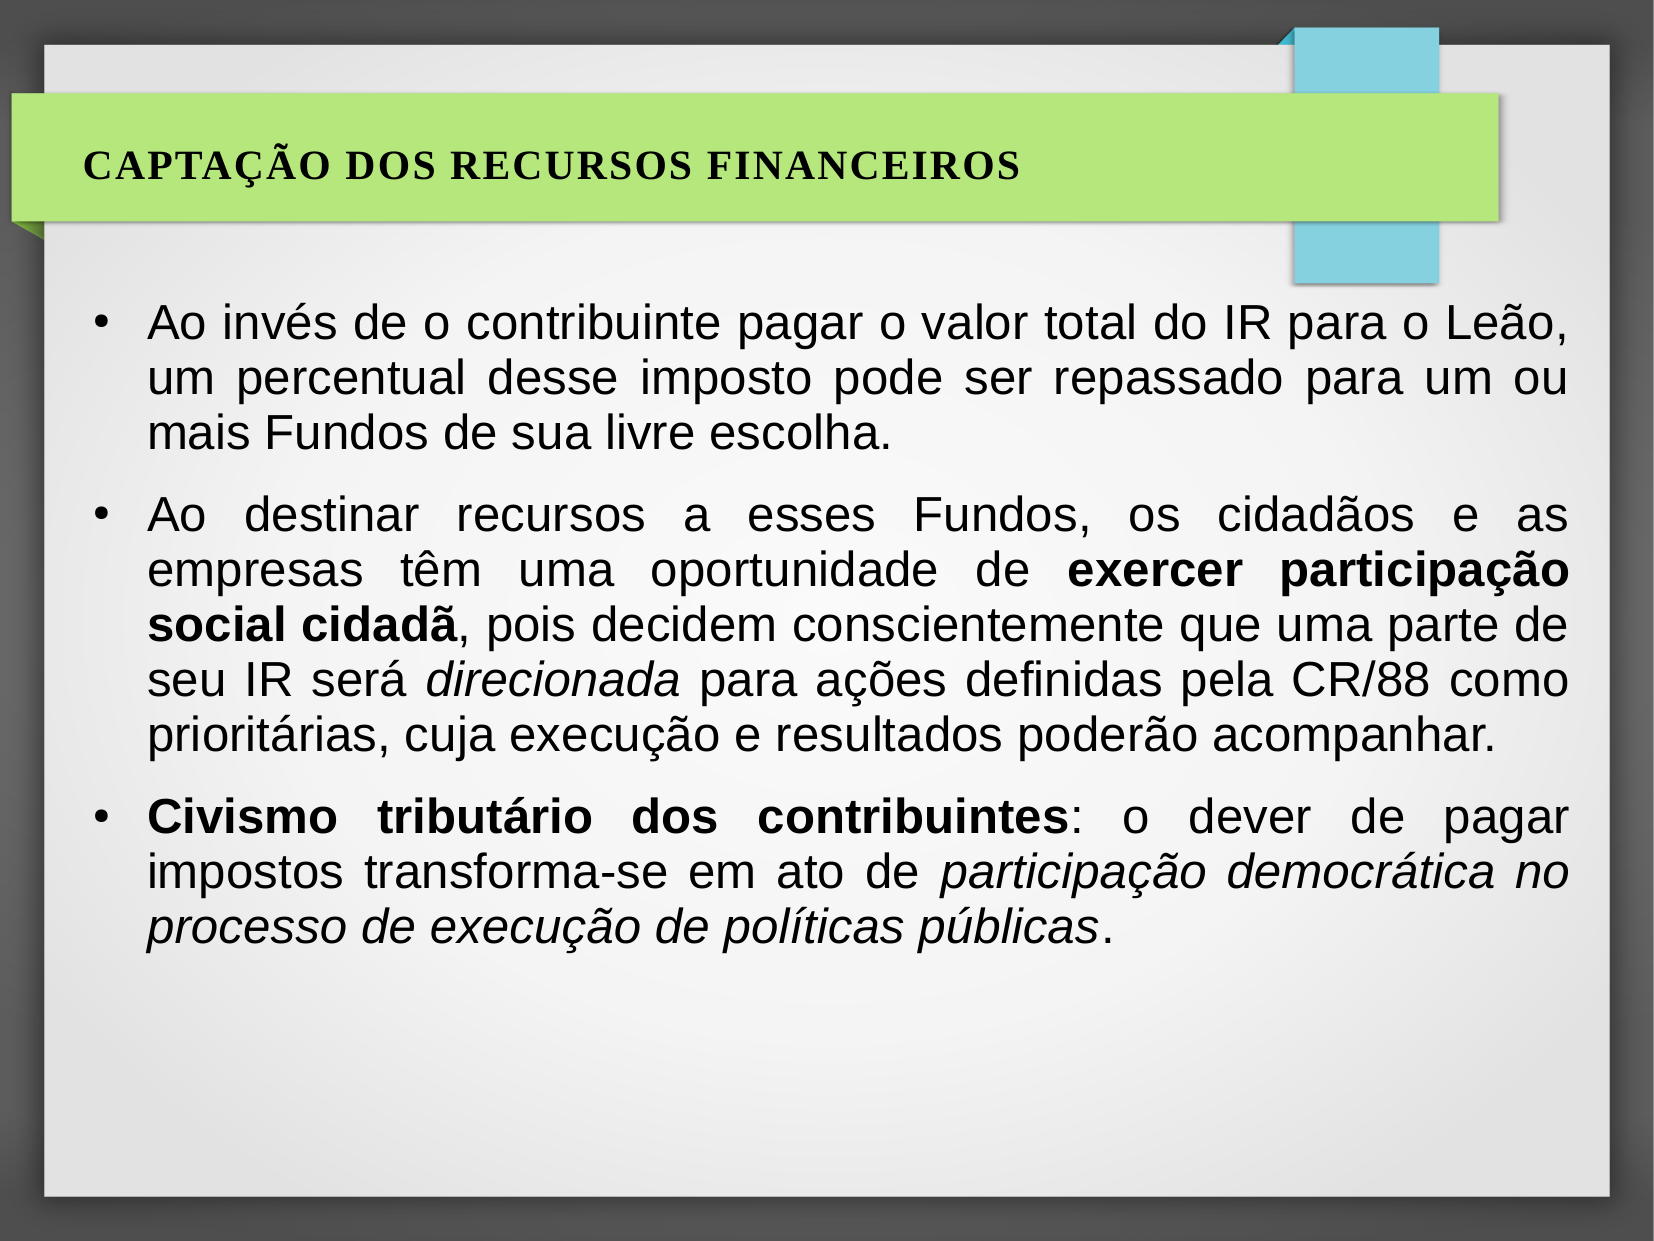

# CAPTAÇÃO DOS RECURSOS FINANCEIROS
Ao invés de o contribuinte pagar o valor total do IR para o Leão, um percentual desse imposto pode ser repassado para um ou mais Fundos de sua livre escolha.
Ao destinar recursos a esses Fundos, os cidadãos e as empresas têm uma oportunidade de exercer participação social cidadã, pois decidem conscientemente que uma parte de seu IR será direcionada para ações definidas pela CR/88 como prioritárias, cuja execução e resultados poderão acompanhar.
Civismo tributário dos contribuintes: o dever de pagar impostos transforma-se em ato de participação democrática no processo de execução de políticas públicas.